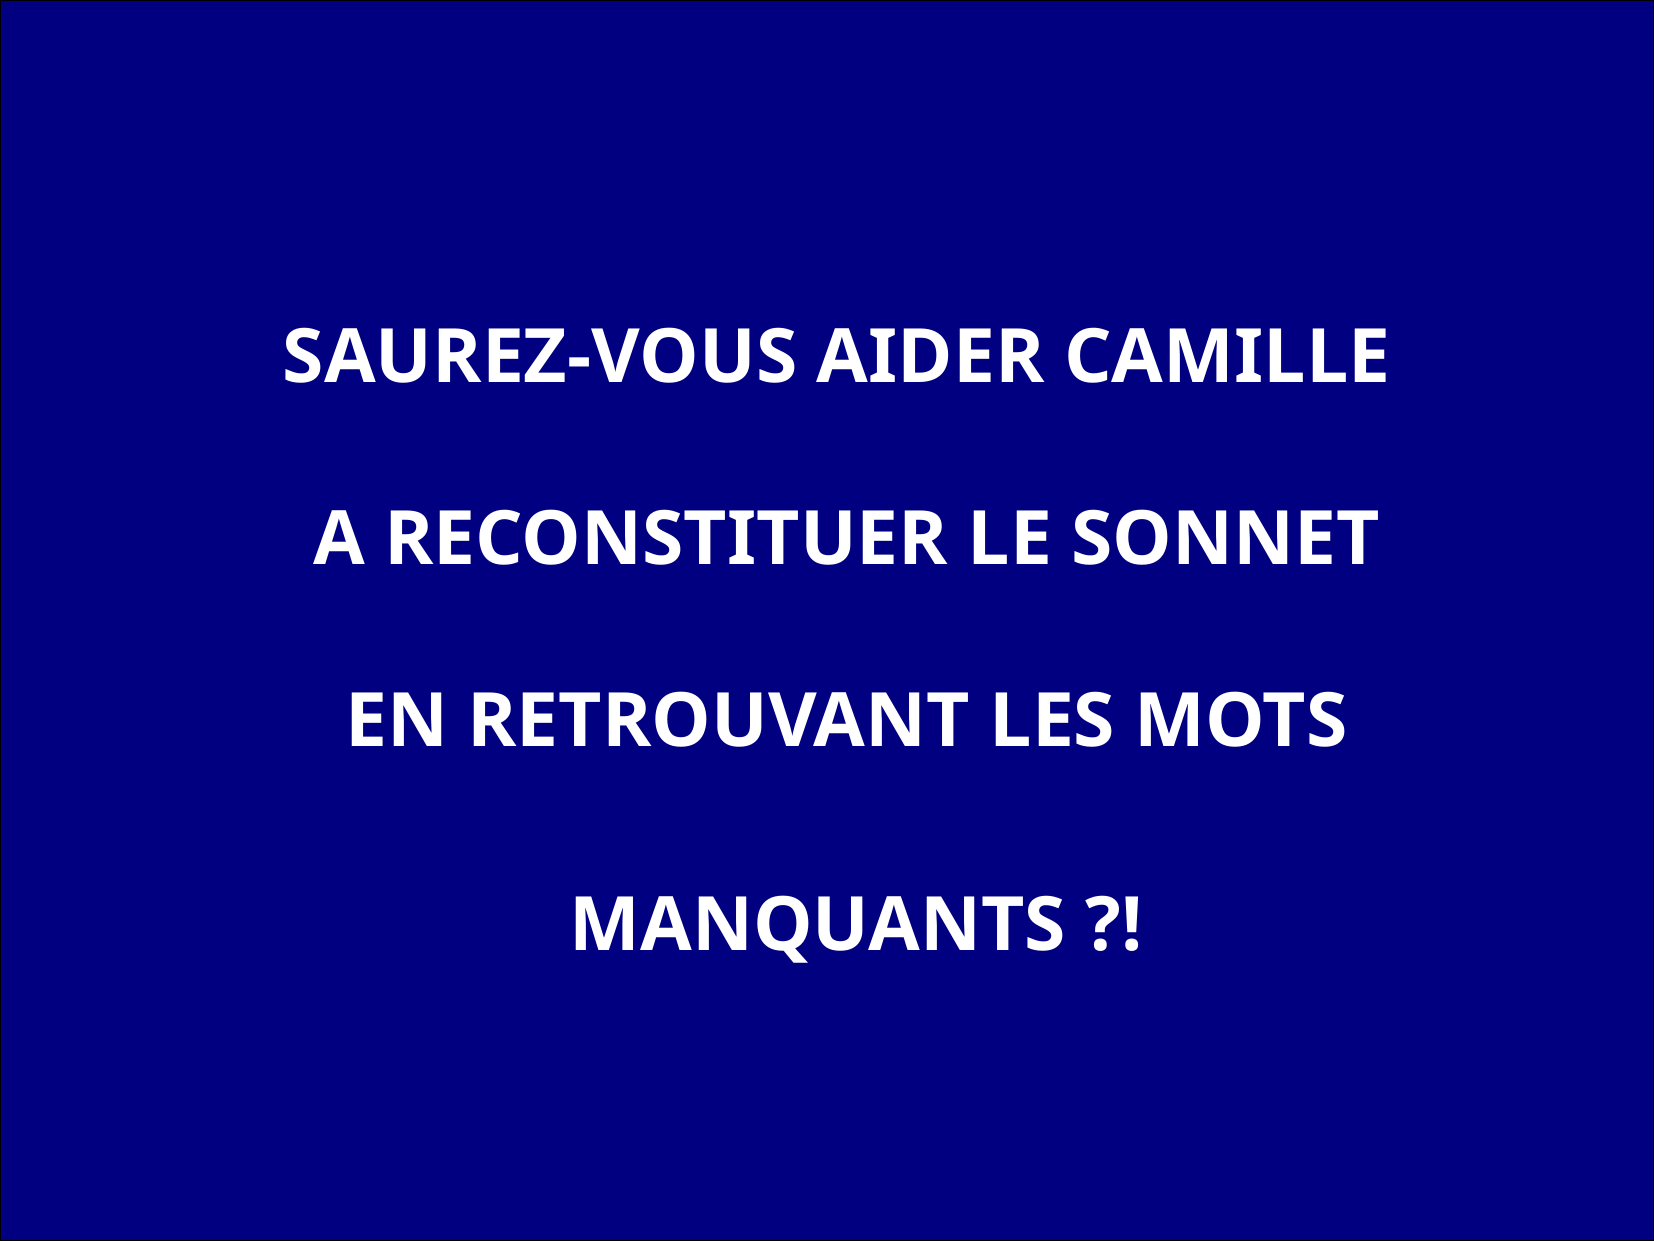

SAUREZ-VOUS AIDER CAMILLE
A RECONSTITUER LE SONNET
EN RETROUVANT LES MOTS
 MANQUANTS ?!